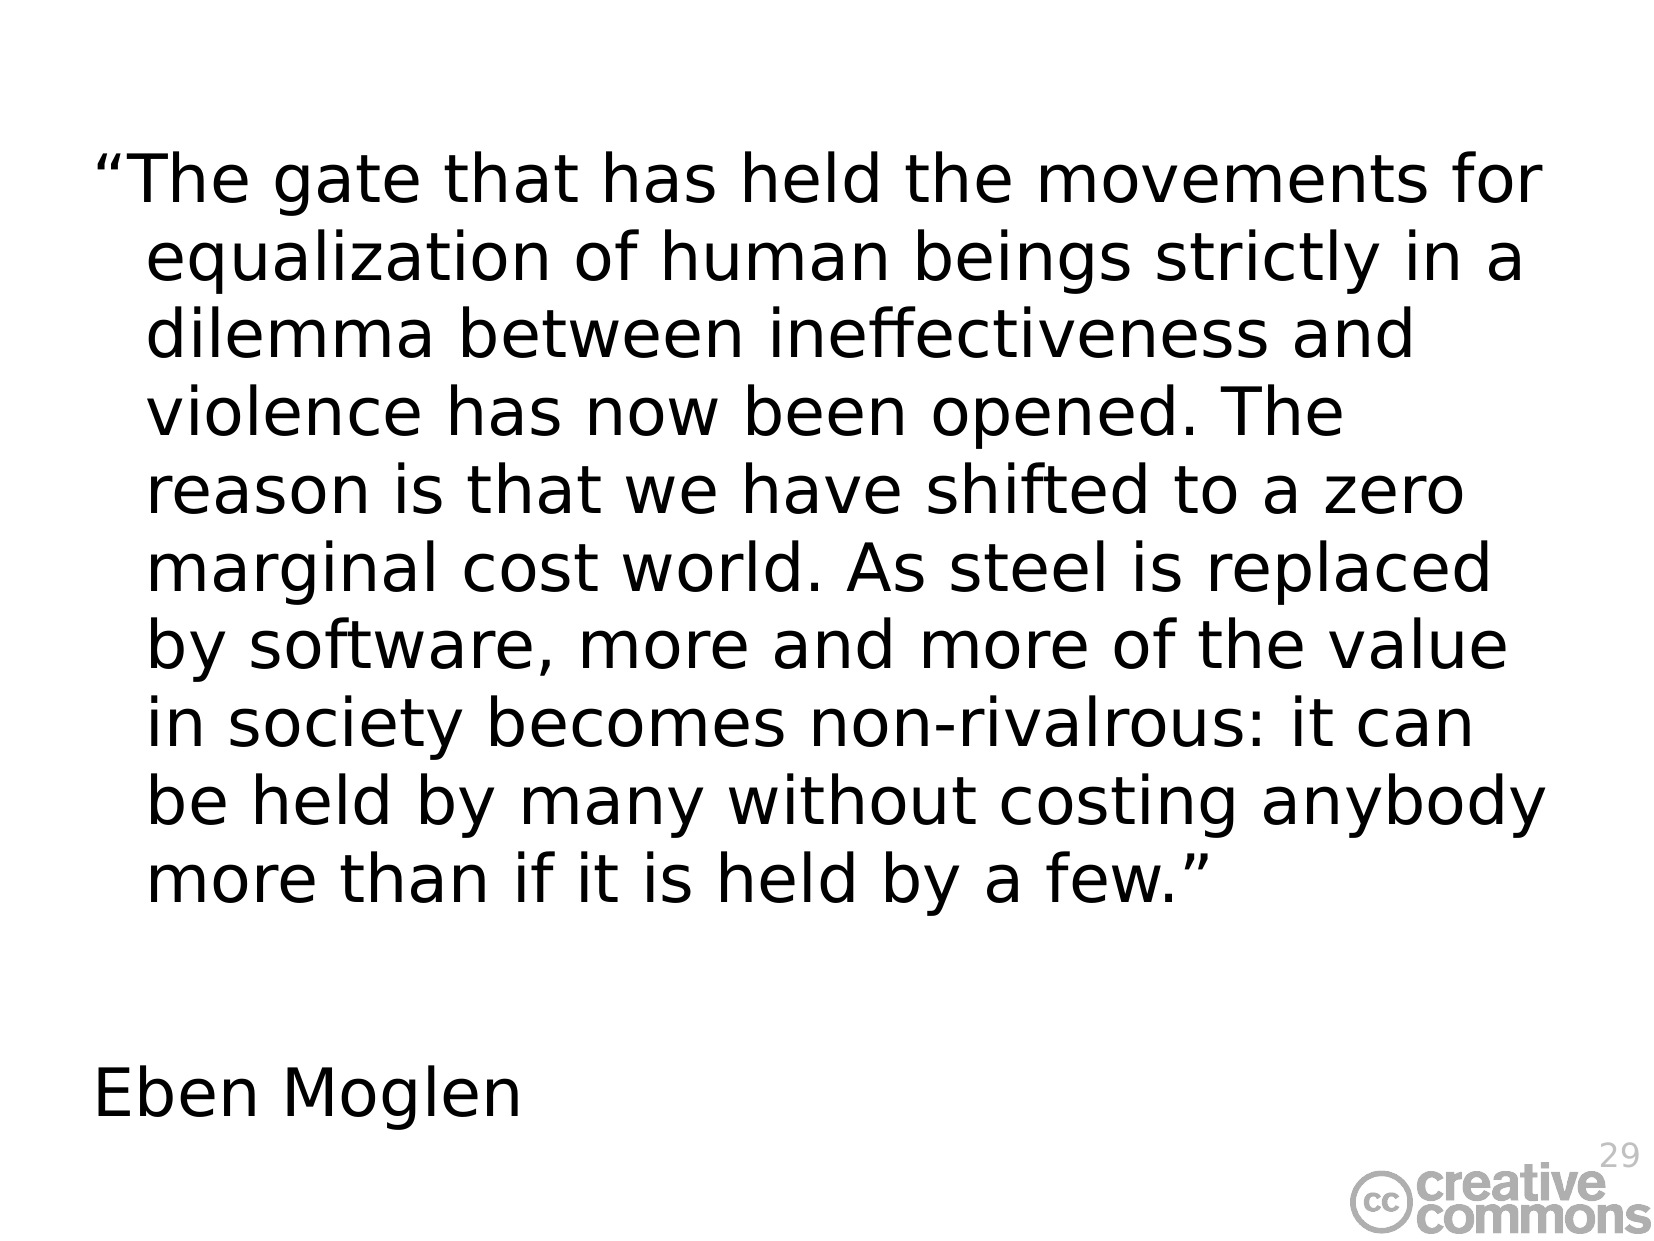

# “The gate that has held the movements for equalization of human beings strictly in a dilemma between ineffectiveness and violence has now been opened. The reason is that we have shifted to a zero marginal cost world. As steel is replaced by software, more and more of the value in society becomes non-rivalrous: it can be held by many without costing anybody more than if it is held by a few.”
Eben Moglen